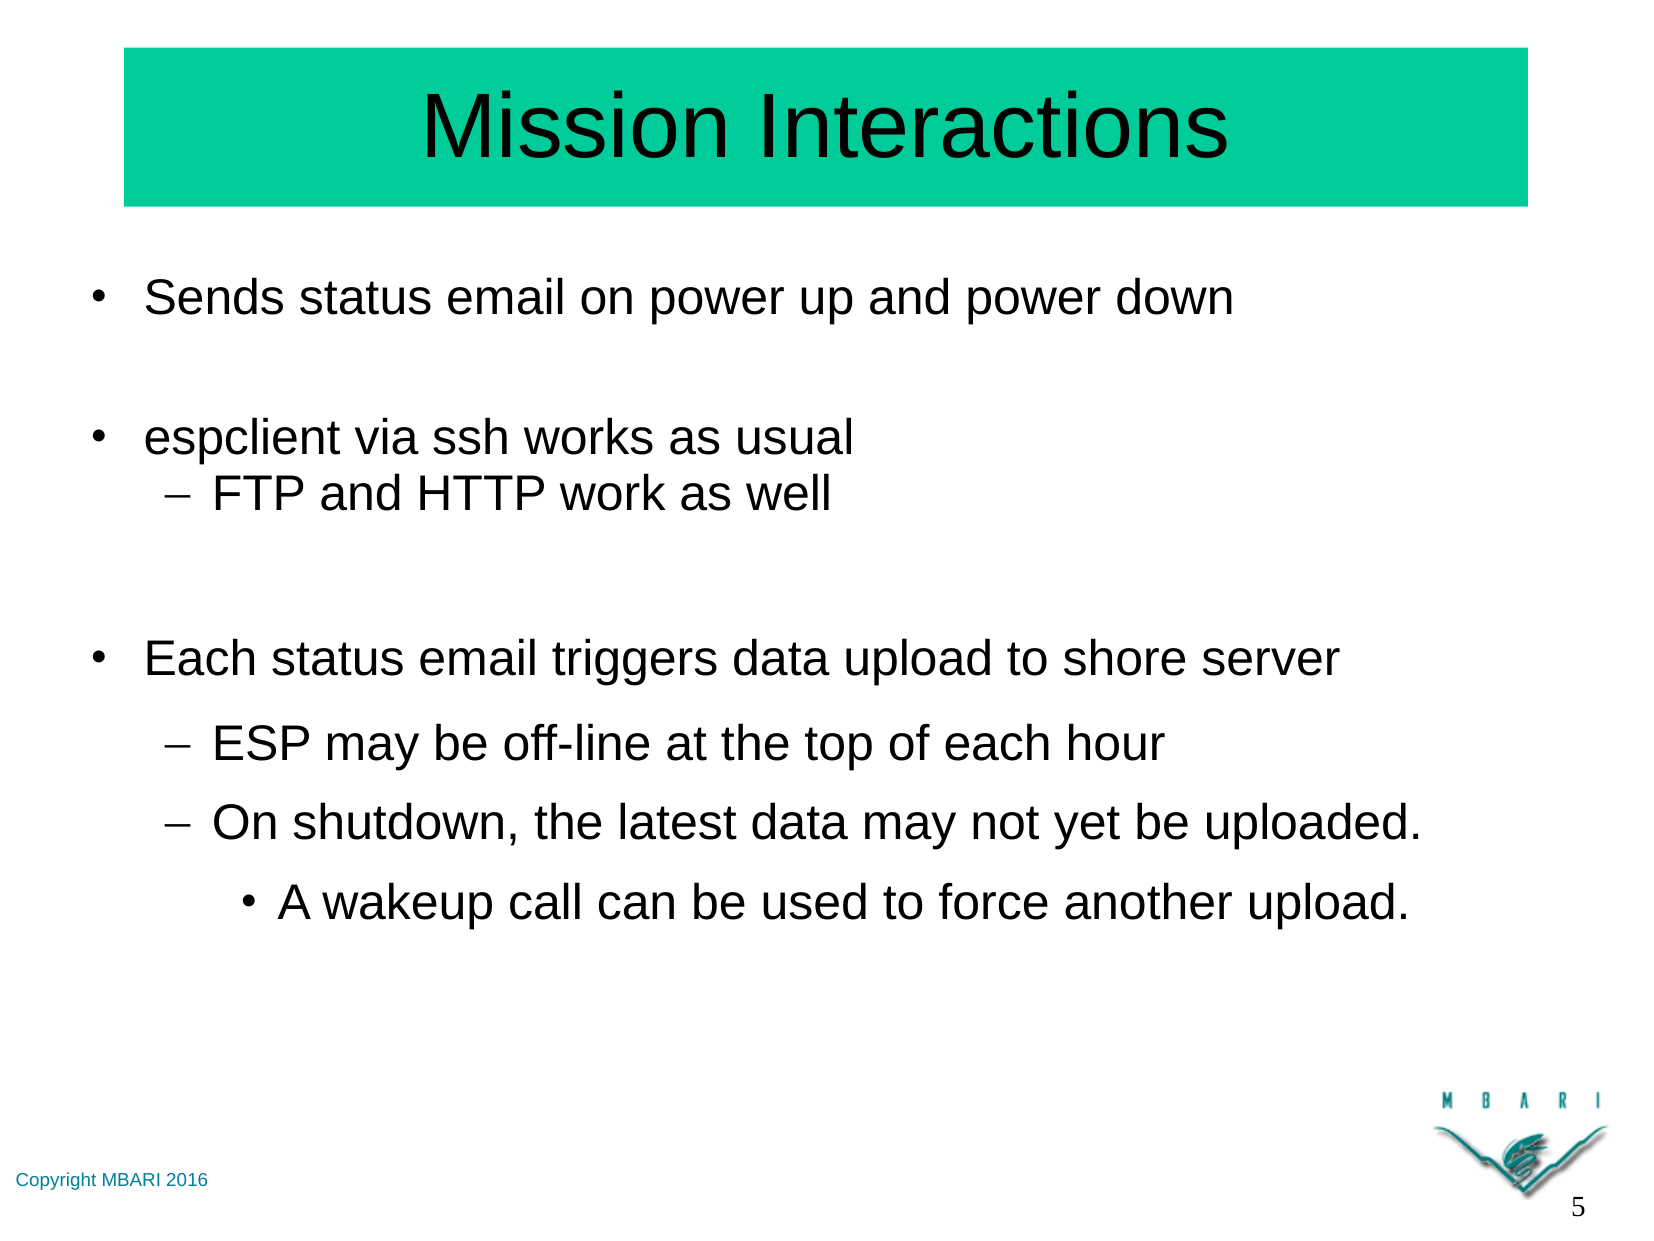

# Mission Interactions
Sends status email on power up and power down
espclient via ssh works as usual
FTP and HTTP work as well
Each status email triggers data upload to shore server
ESP may be off-line at the top of each hour
On shutdown, the latest data may not yet be uploaded.
A wakeup call can be used to force another upload.